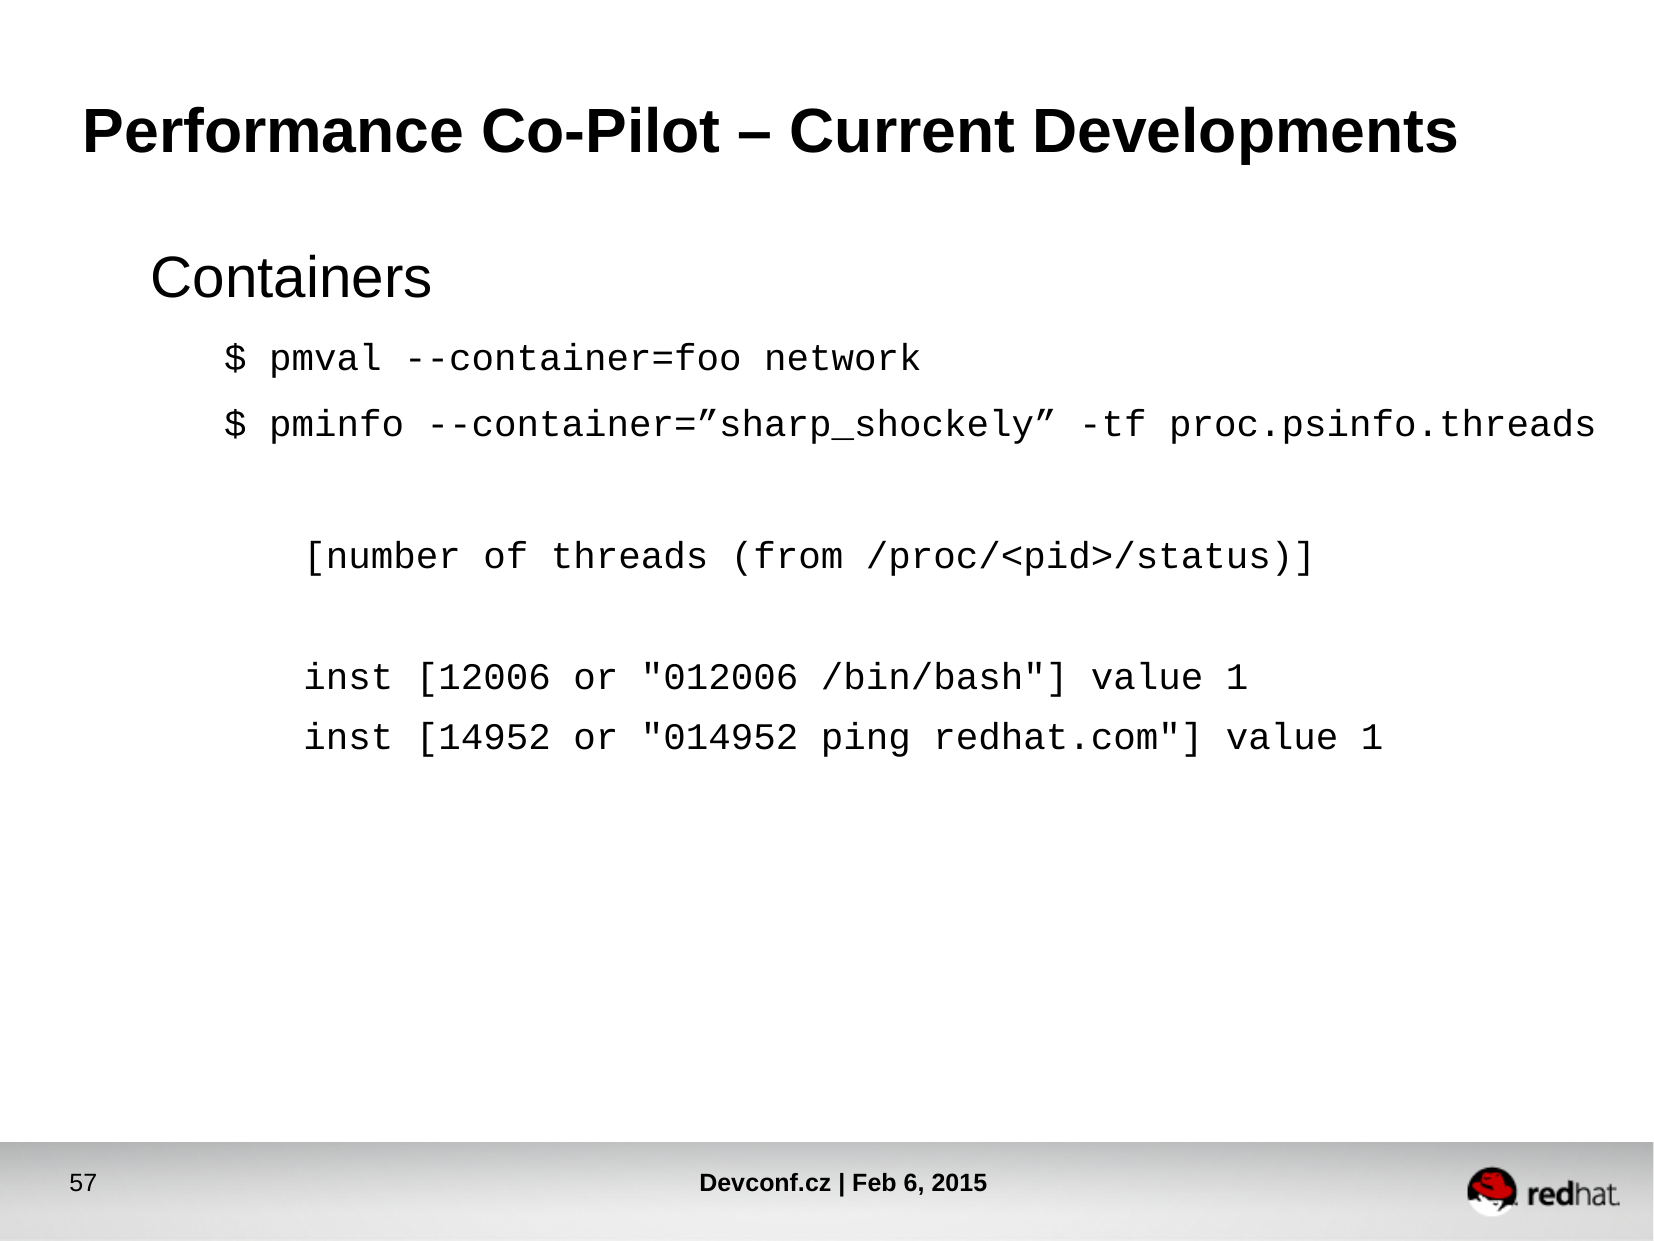

# Performance Co-Pilot – Current Developments
Containers
$ pmval --container=foo network
$ pminfo --container=”sharp_shockely” -tf proc.psinfo.threads
[number of threads (from /proc/<pid>/status)]
inst [12006 or "012006 /bin/bash"] value 1
inst [14952 or "014952 ping redhat.com"] value 1